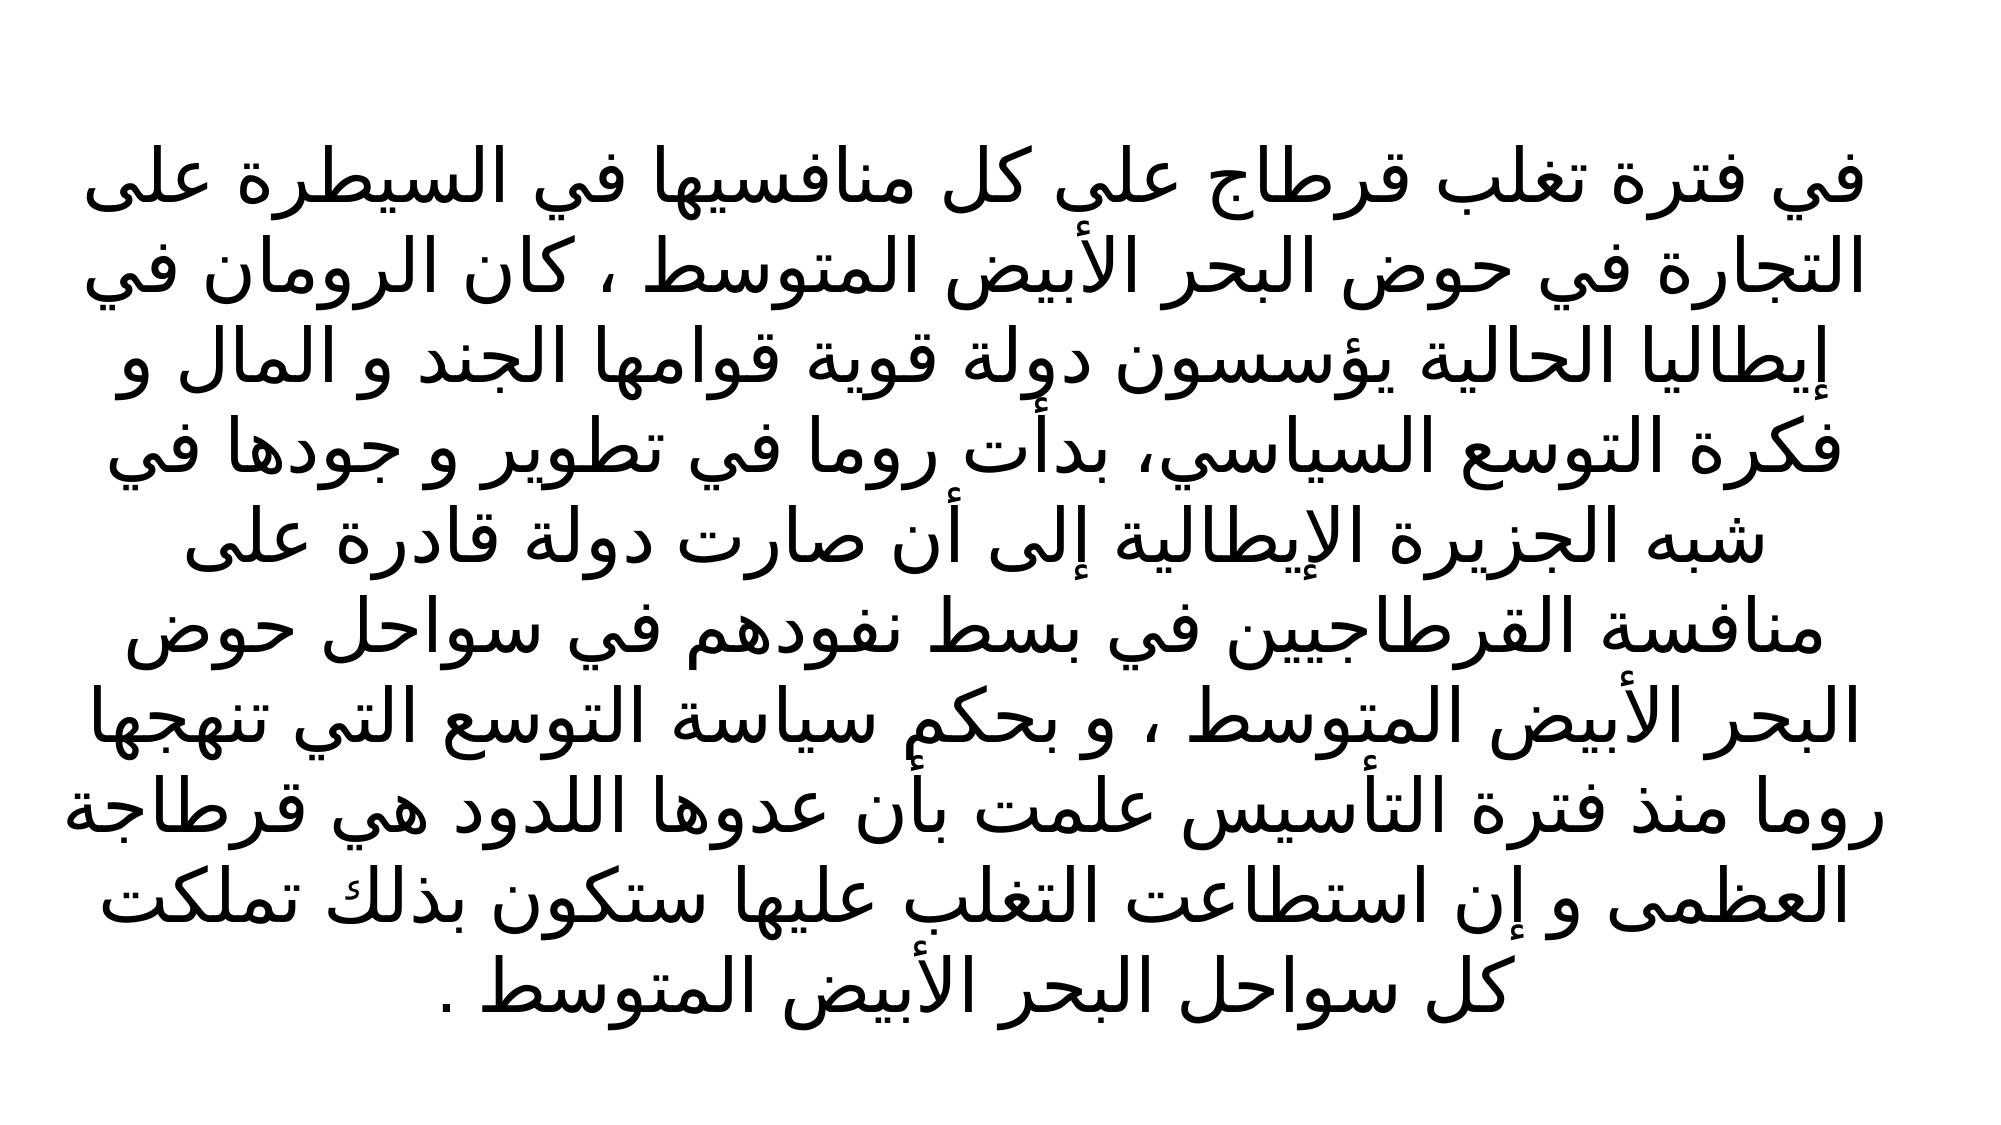

في فترة تغلب قرطاج على كل منافسيها في السيطرة على التجارة في حوض البحر الأبيض المتوسط ، كان الرومان في إيطاليا الحالية يؤسسون دولة قوية قوامها الجند و المال و فكرة التوسع السياسي، بدأت روما في تطوير و جودها في شبه الجزيرة الإيطالية إلى أن صارت دولة قادرة على منافسة القرطاجيين في بسط نفودهم في سواحل حوض البحر الأبيض المتوسط ، و بحكم سياسة التوسع التي تنهجها روما منذ فترة التأسيس علمت بأن عدوها اللدود هي قرطاجة العظمى و إن استطاعت التغلب عليها ستكون بذلك تملكت كل سواحل البحر الأبيض المتوسط .